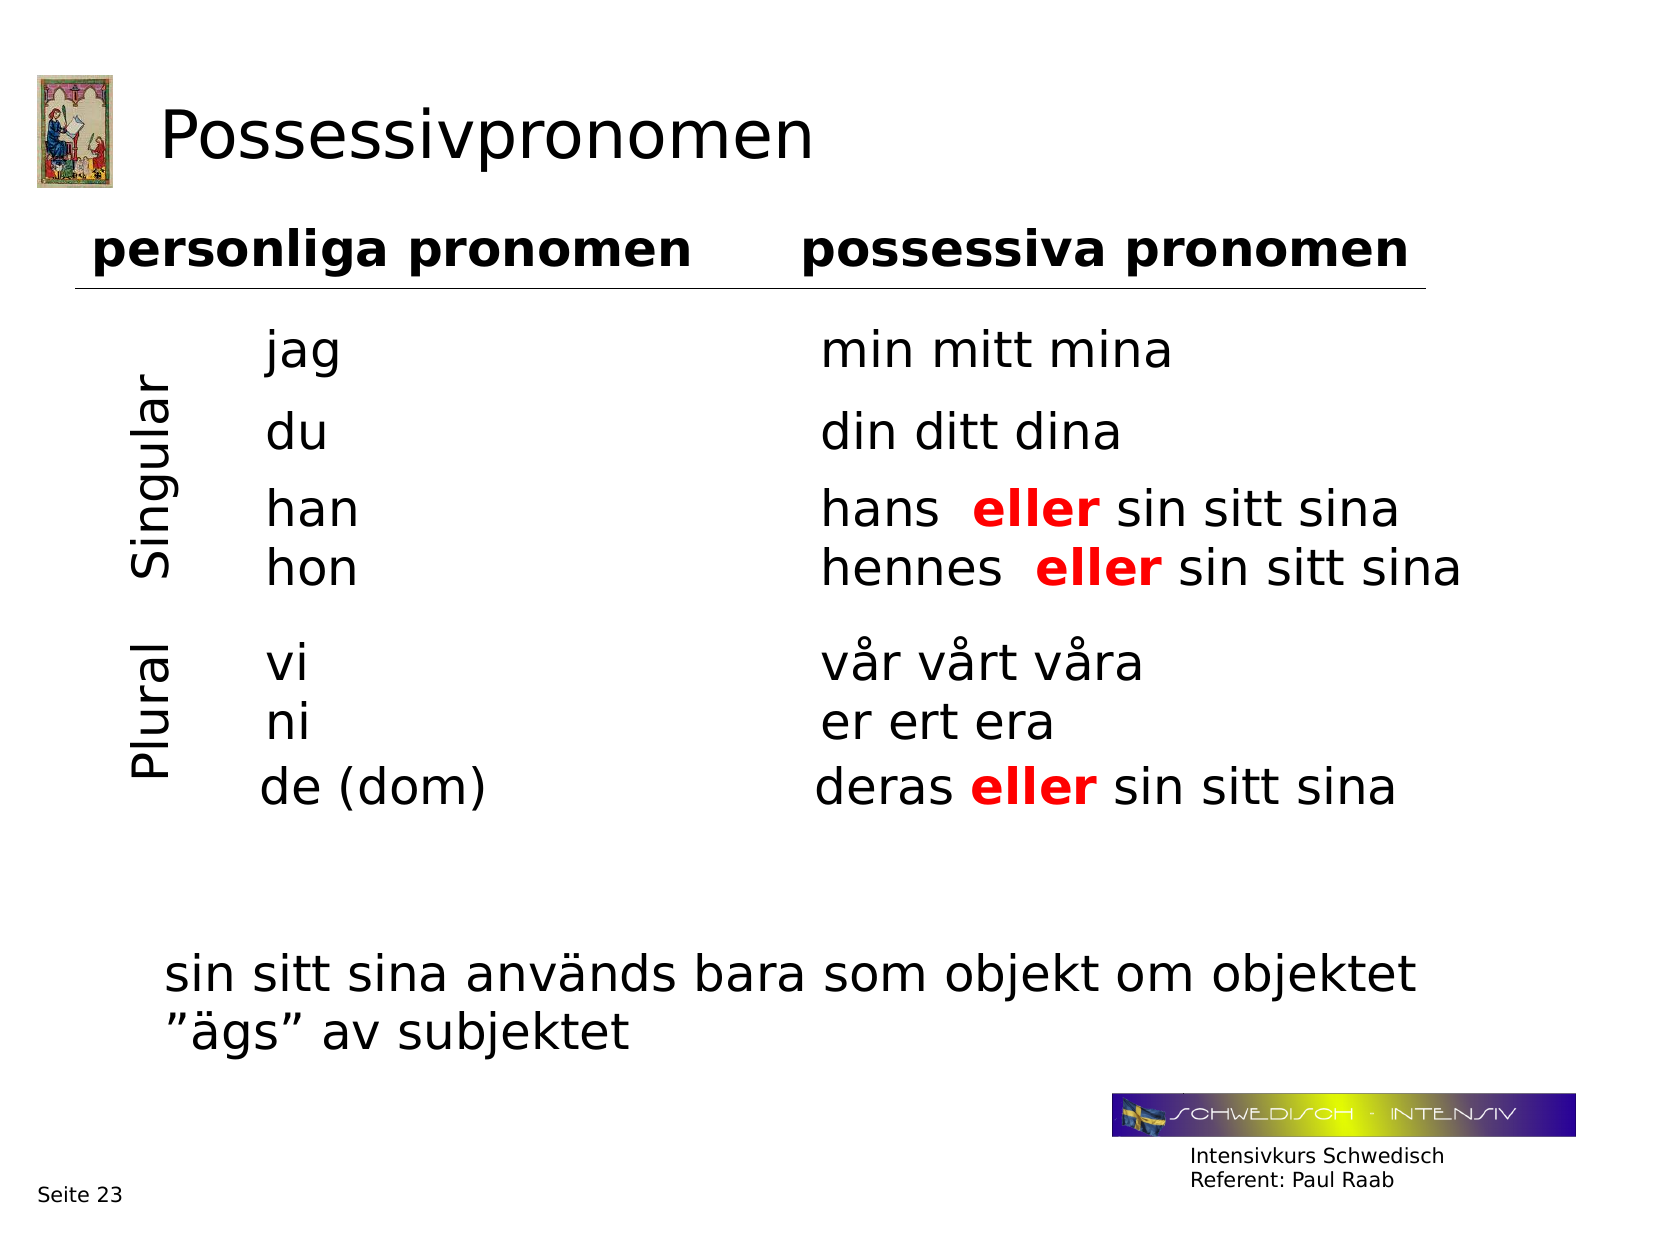

Singular
Singular
Plural
Possessivpronomen
personliga pronomen
possessiva pronomen
jag
min mitt mina
du
din ditt dina
han
hans eller sin sitt sina
hon
hennes eller sin sitt sina
vi
vår vårt våra
ni
er ert era
de (dom)
deras eller sin sitt sina
sin sitt sina används bara som objekt om objektet ”ägs” av subjektet